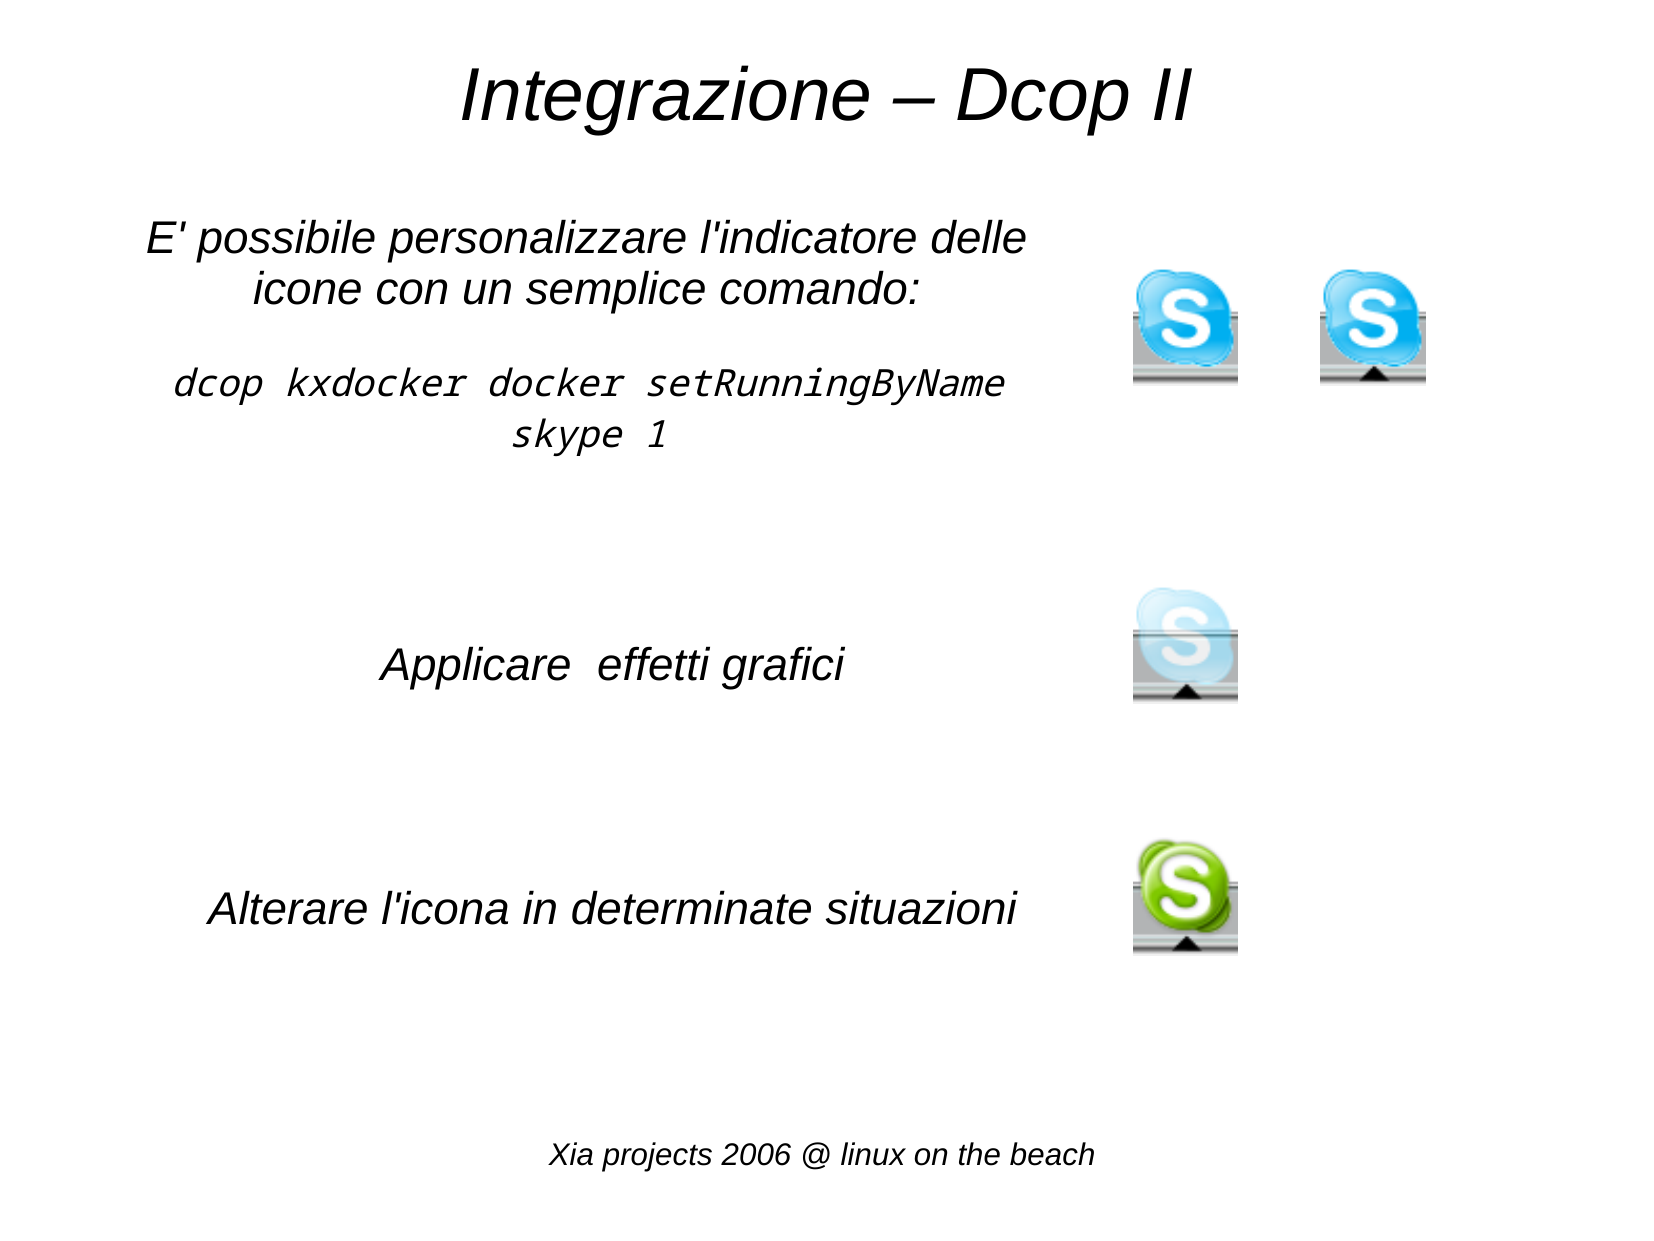

# Integrazione – Dcop II
E' possibile personalizzare l'indicatore delle icone con un semplice comando:
dcop kxdocker docker setRunningByName skype 1
Applicare effetti grafici
Alterare l'icona in determinate situazioni
Xia projects 2006 @ linux on the beach